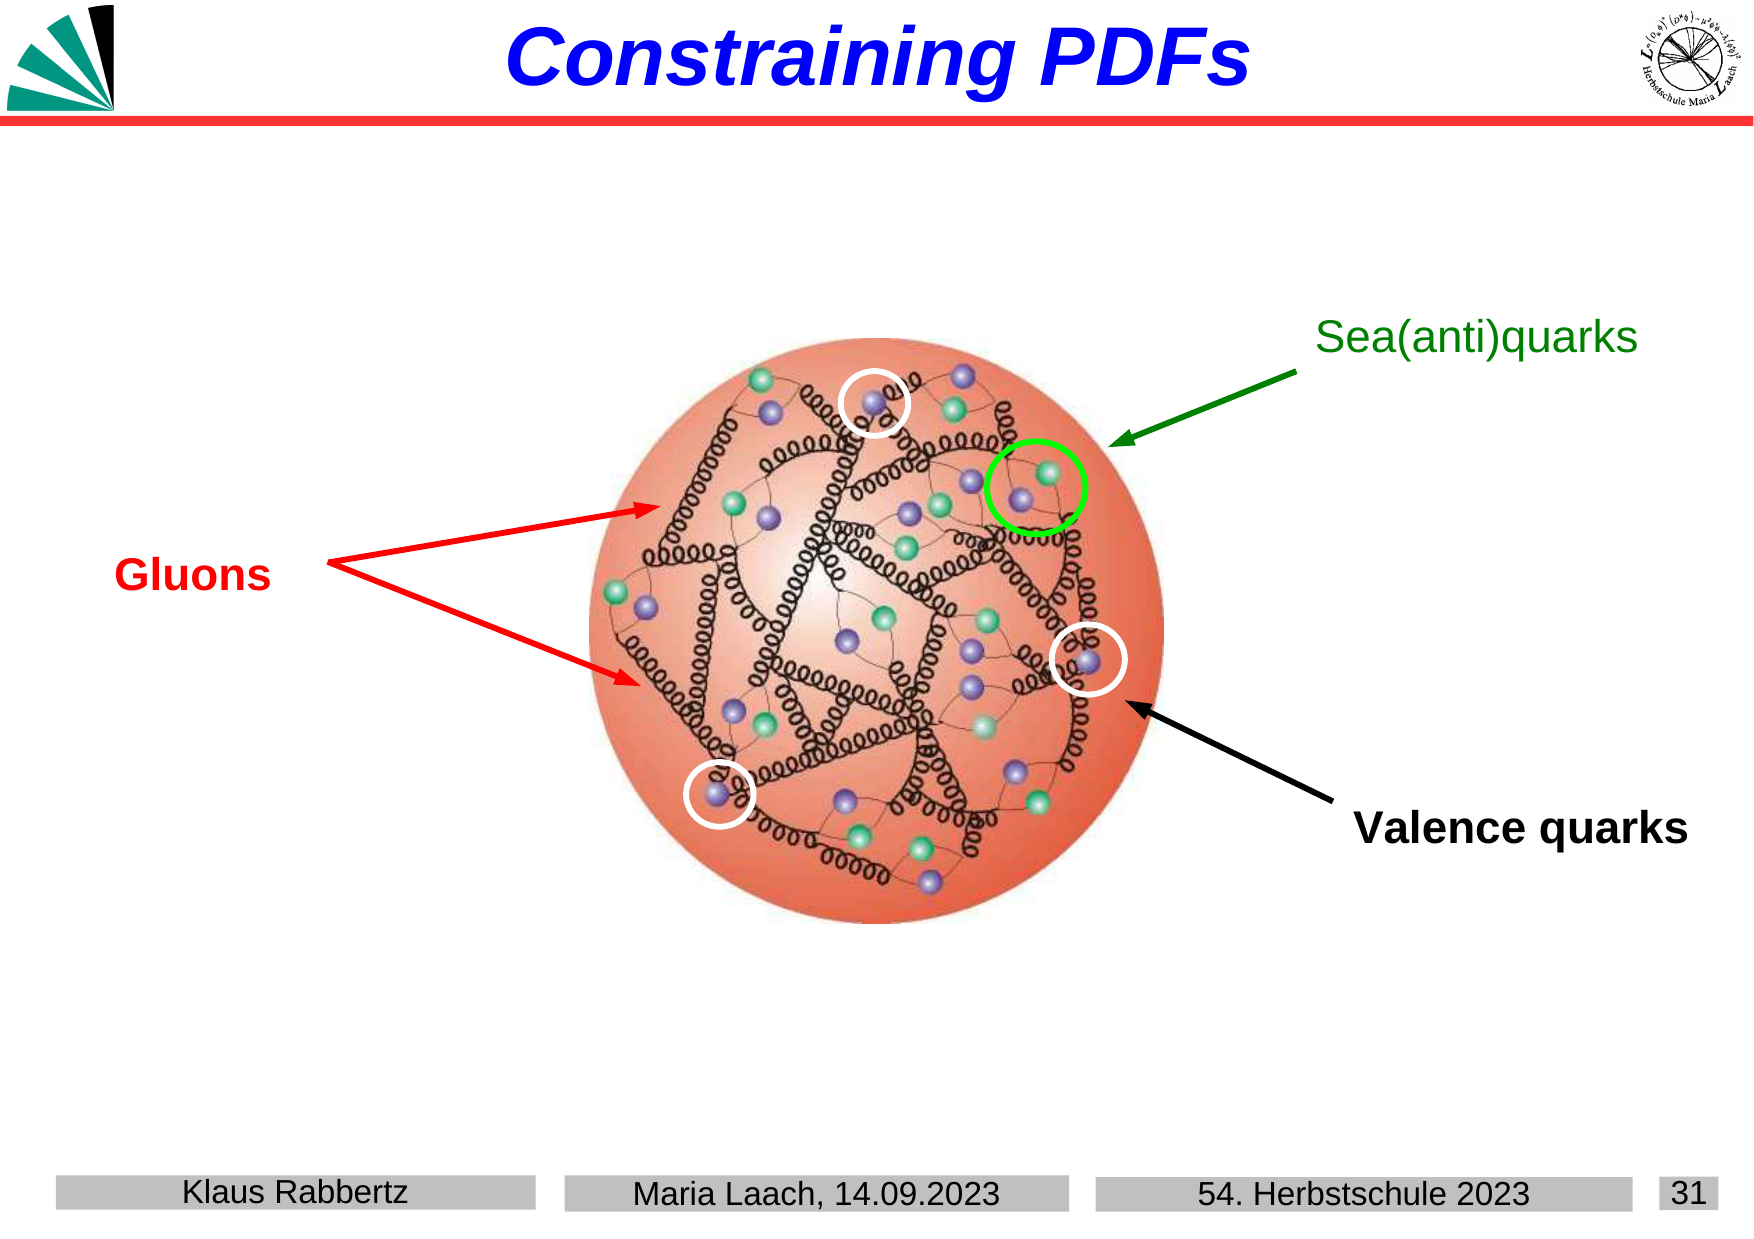

# Constraining PDFs
Sea(anti)quarks
Gluons
Valence quarks